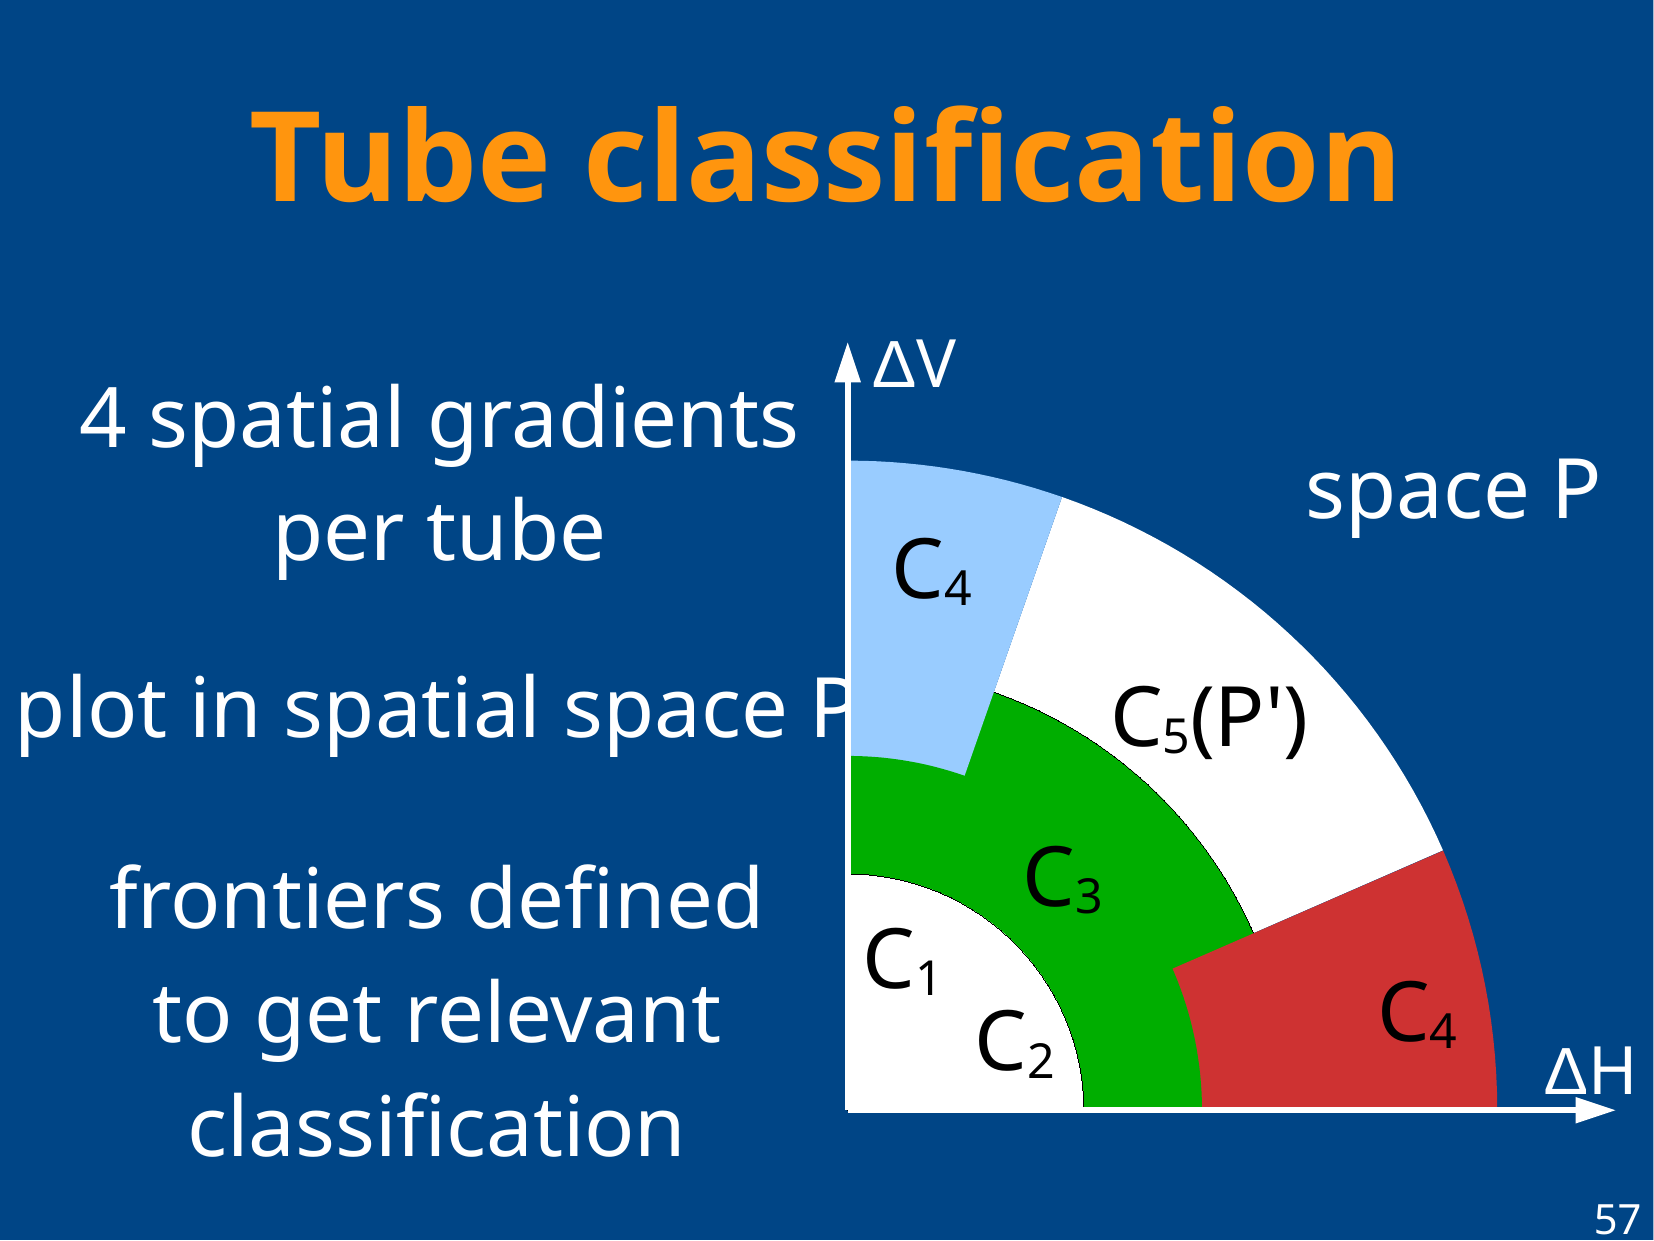

# Tube classification
ΔV
space P
C4
C5(P')
C3
C1
C4
C2
ΔH
4 spatial gradients
per tube
plot in spatial space P
frontiers defined
to get relevant
classification
57